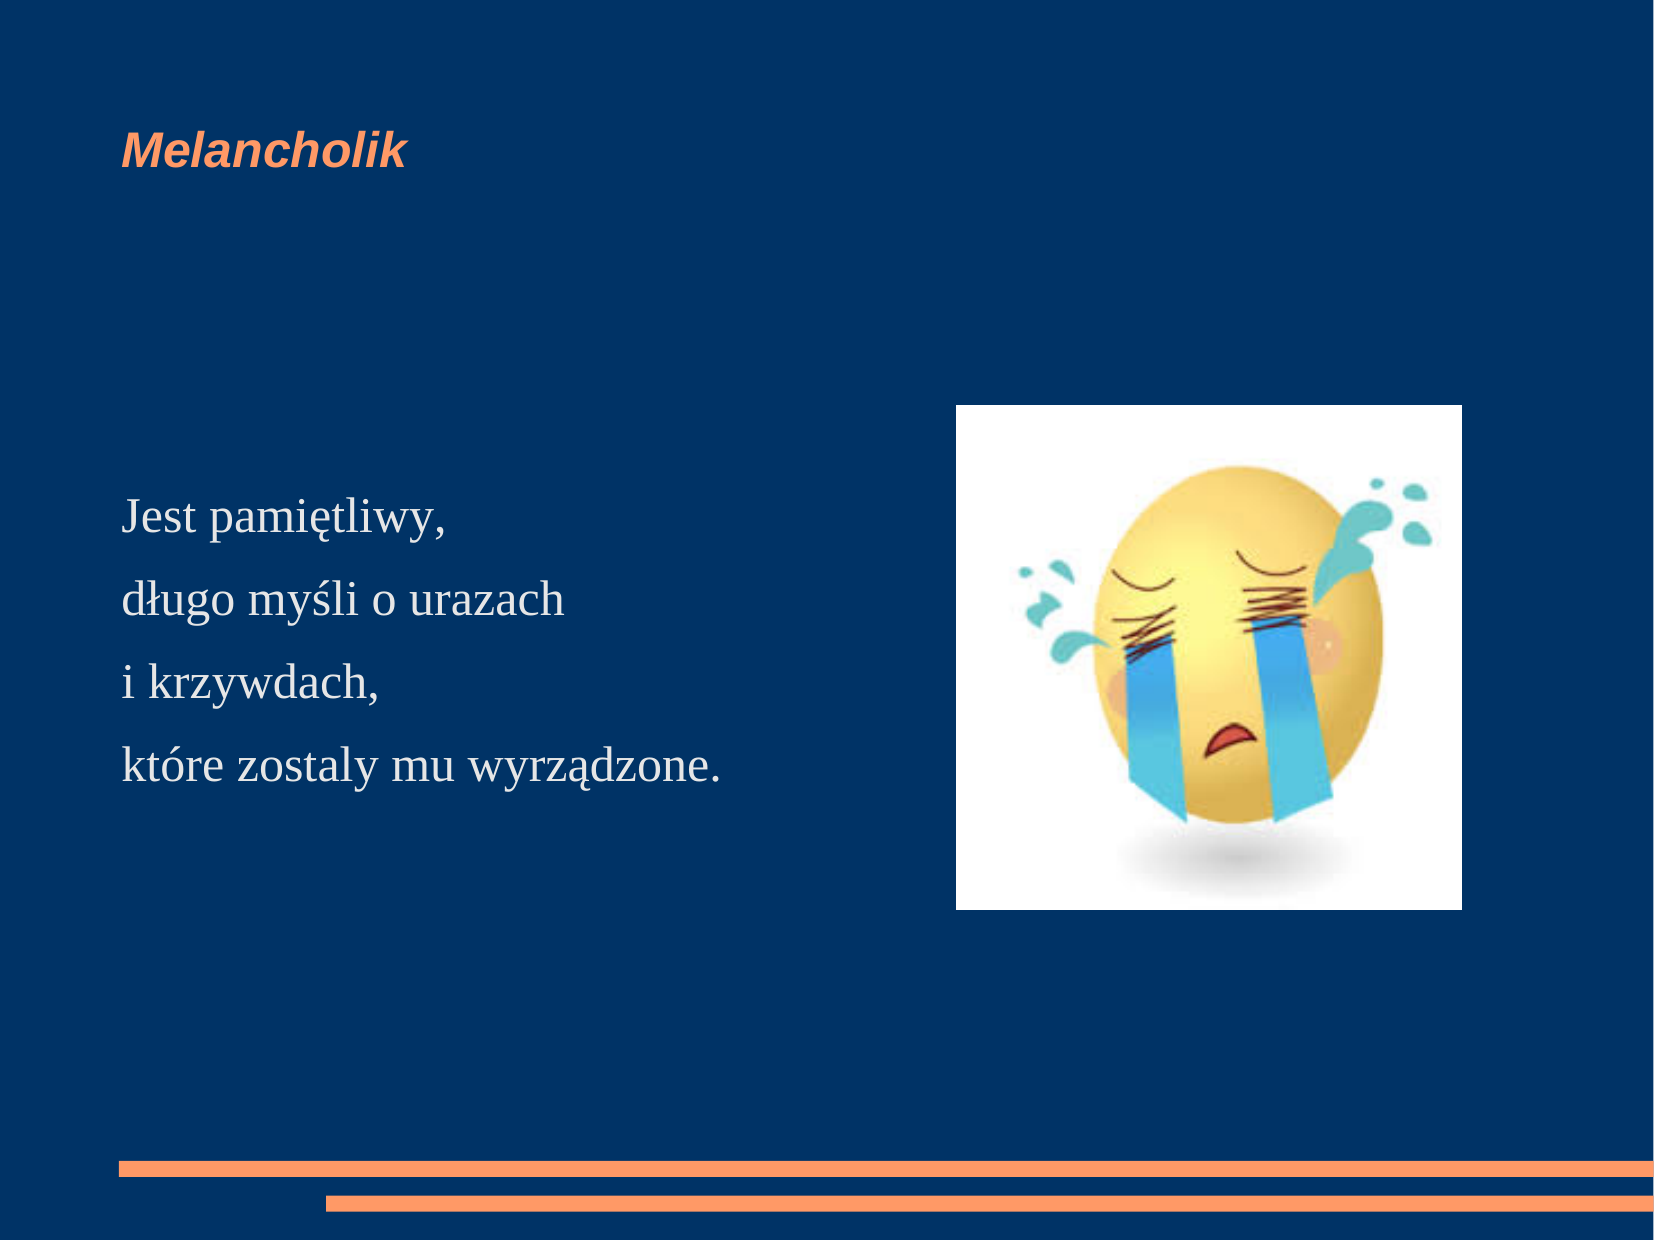

# Melancholik
Jest pamiętliwy,
długo myśli o urazach
i krzywdach,
które zostaly mu wyrządzone.